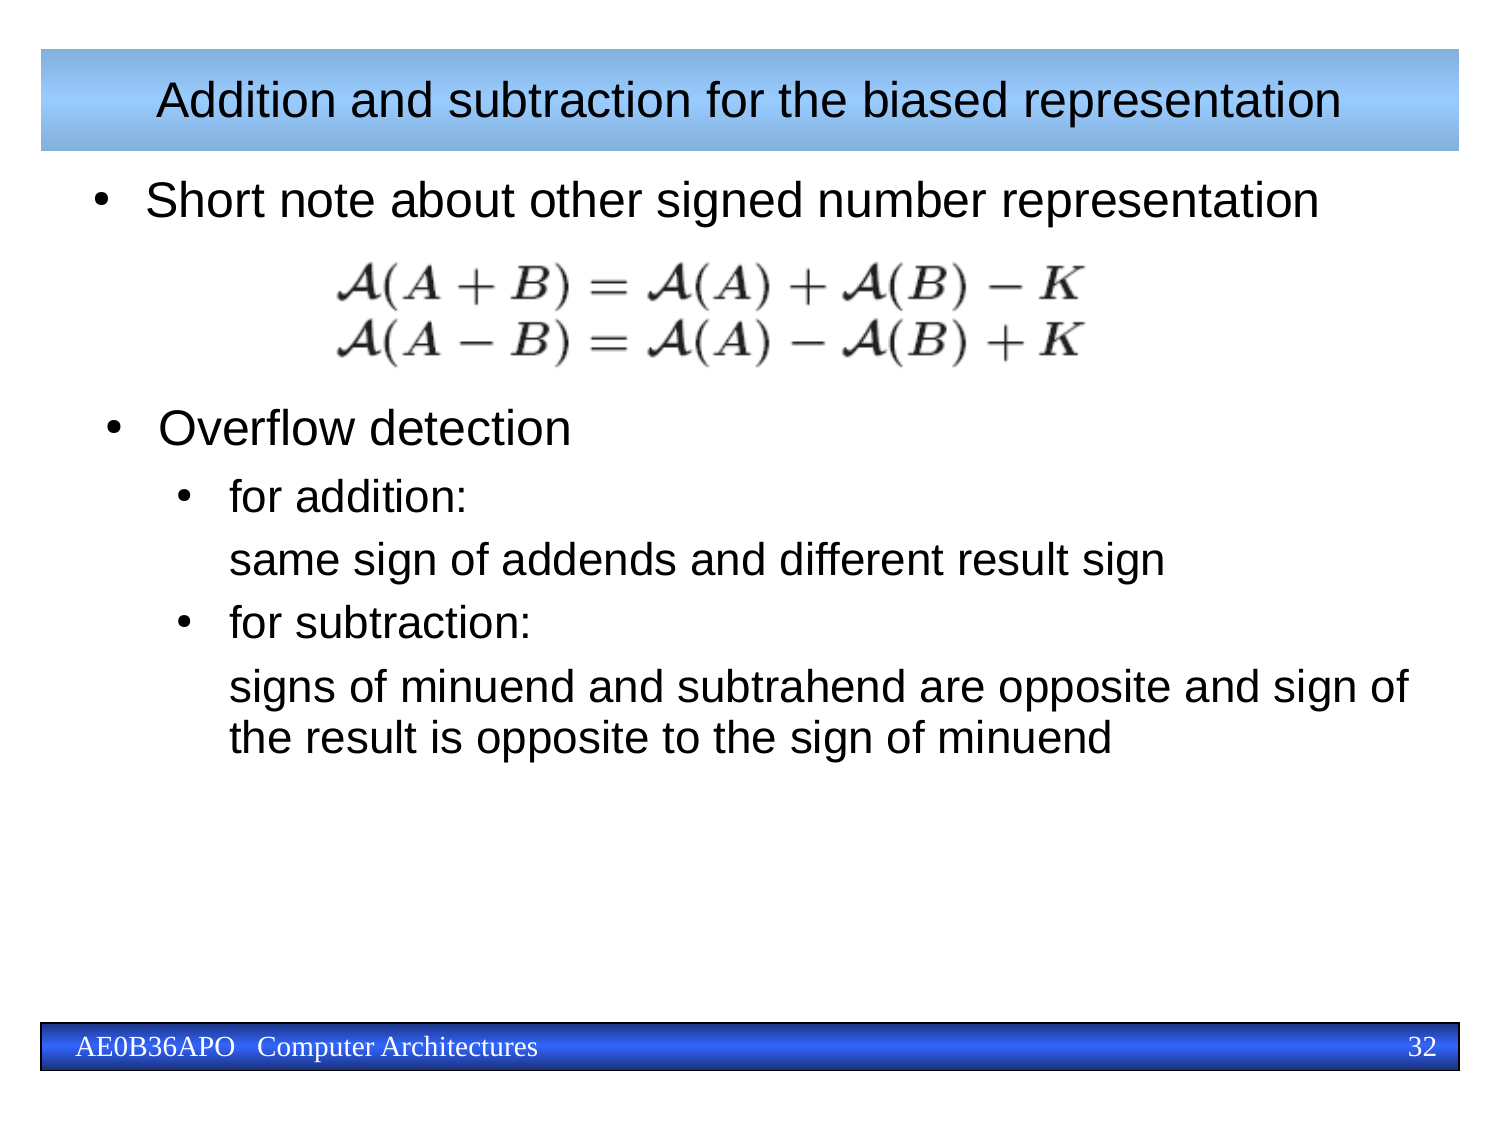

# Addition and subtraction for the biased representation
Short note about other signed number representation
Overflow detection
for addition:
same sign of addends and different result sign
for subtraction:
signs of minuend and subtrahend are opposite and sign of the result is opposite to the sign of minuend
AE0B36APO Computer Architectures
32